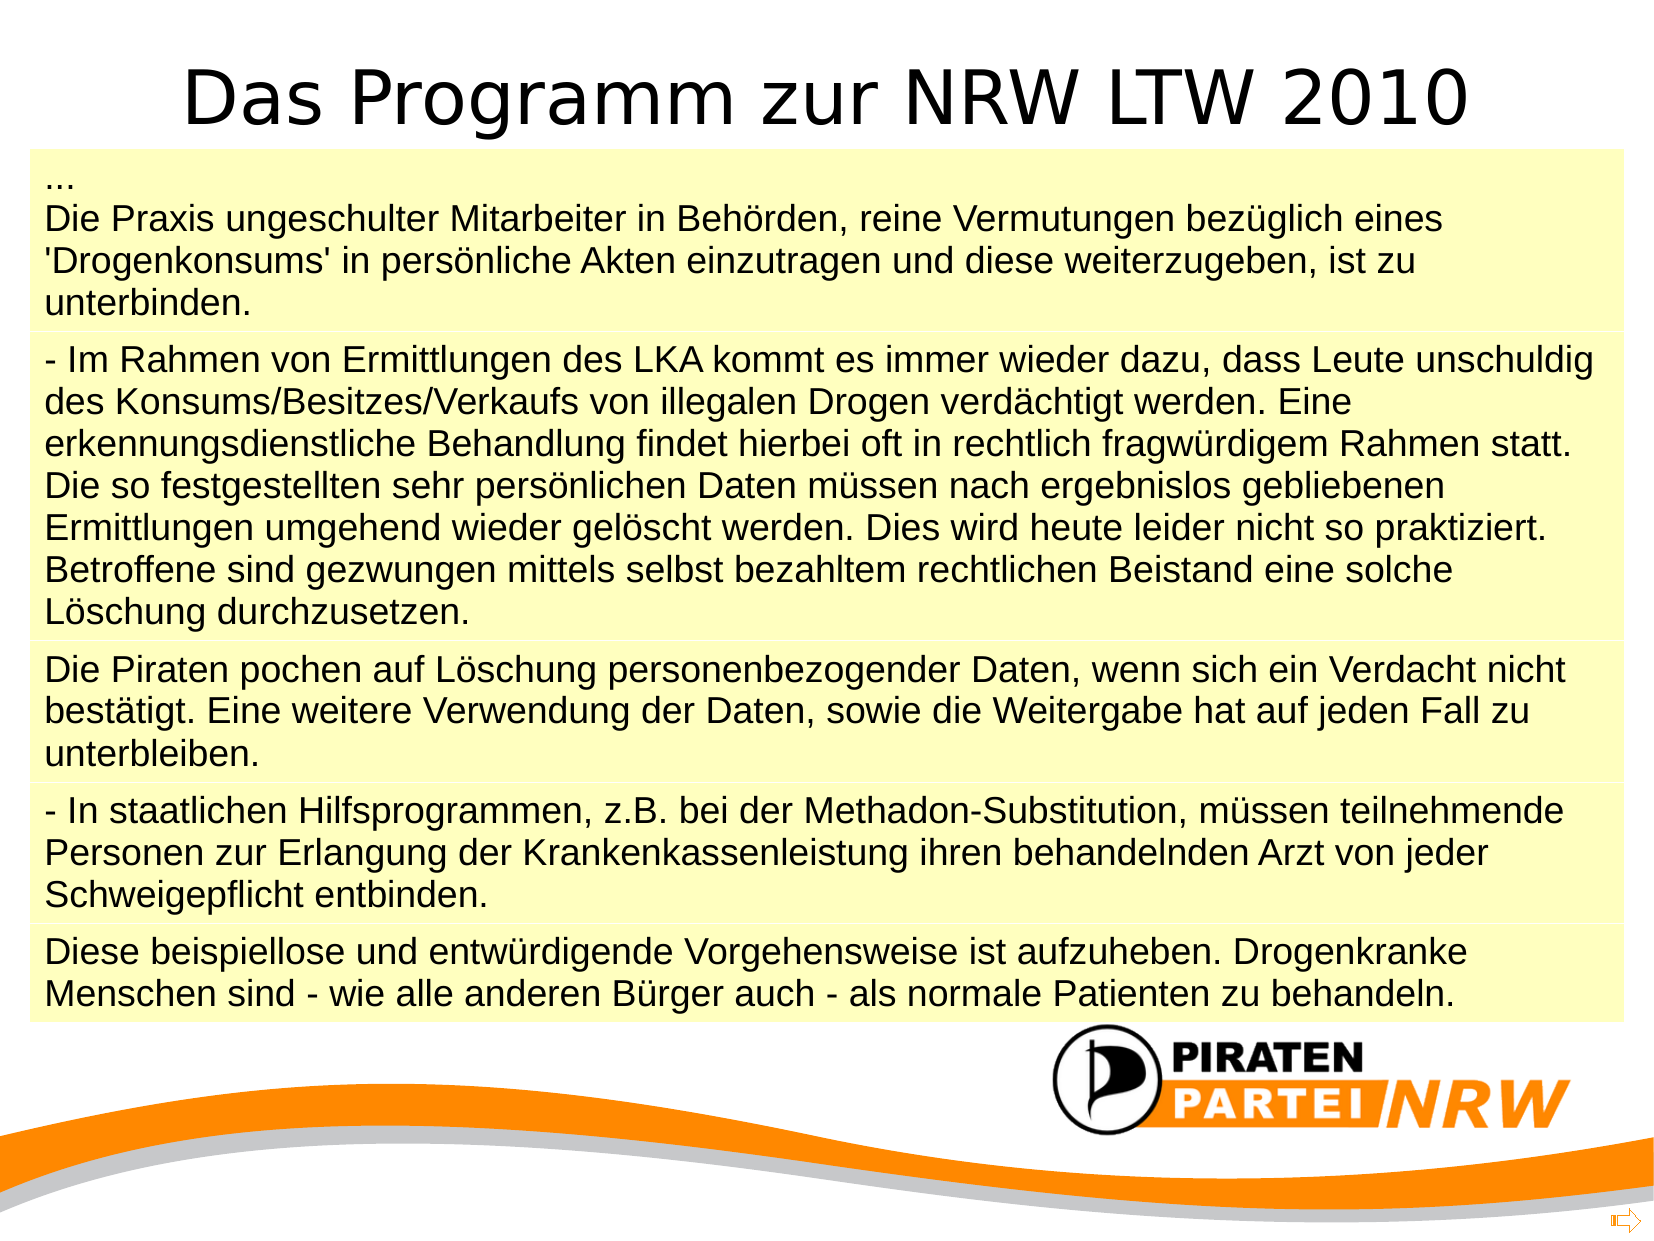

# Das Programm zur NRW LTW 2010
| ... Die Praxis ungeschulter Mitarbeiter in Behörden, reine Vermutungen bezüglich eines 'Drogenkonsums' in persönliche Akten einzutragen und diese weiterzugeben, ist zu unterbinden. |
| --- |
| - Im Rahmen von Ermittlungen des LKA kommt es immer wieder dazu, dass Leute unschuldig des Konsums/Besitzes/Verkaufs von illegalen Drogen verdächtigt werden. Eine erkennungsdienstliche Behandlung findet hierbei oft in rechtlich fragwürdigem Rahmen statt. Die so festgestellten sehr persönlichen Daten müssen nach ergebnislos gebliebenen Ermittlungen umgehend wieder gelöscht werden. Dies wird heute leider nicht so praktiziert. Betroffene sind gezwungen mittels selbst bezahltem rechtlichen Beistand eine solche Löschung durchzusetzen. |
| Die Piraten pochen auf Löschung personenbezogender Daten, wenn sich ein Verdacht nicht bestätigt. Eine weitere Verwendung der Daten, sowie die Weitergabe hat auf jeden Fall zu unterbleiben. |
| - In staatlichen Hilfsprogrammen, z.B. bei der Methadon-Substitution, müssen teilnehmende Personen zur Erlangung der Krankenkassenleistung ihren behandelnden Arzt von jeder Schweigepflicht entbinden. |
| Diese beispiellose und entwürdigende Vorgehensweise ist aufzuheben. Drogenkranke Menschen sind - wie alle anderen Bürger auch - als normale Patienten zu behandeln. |